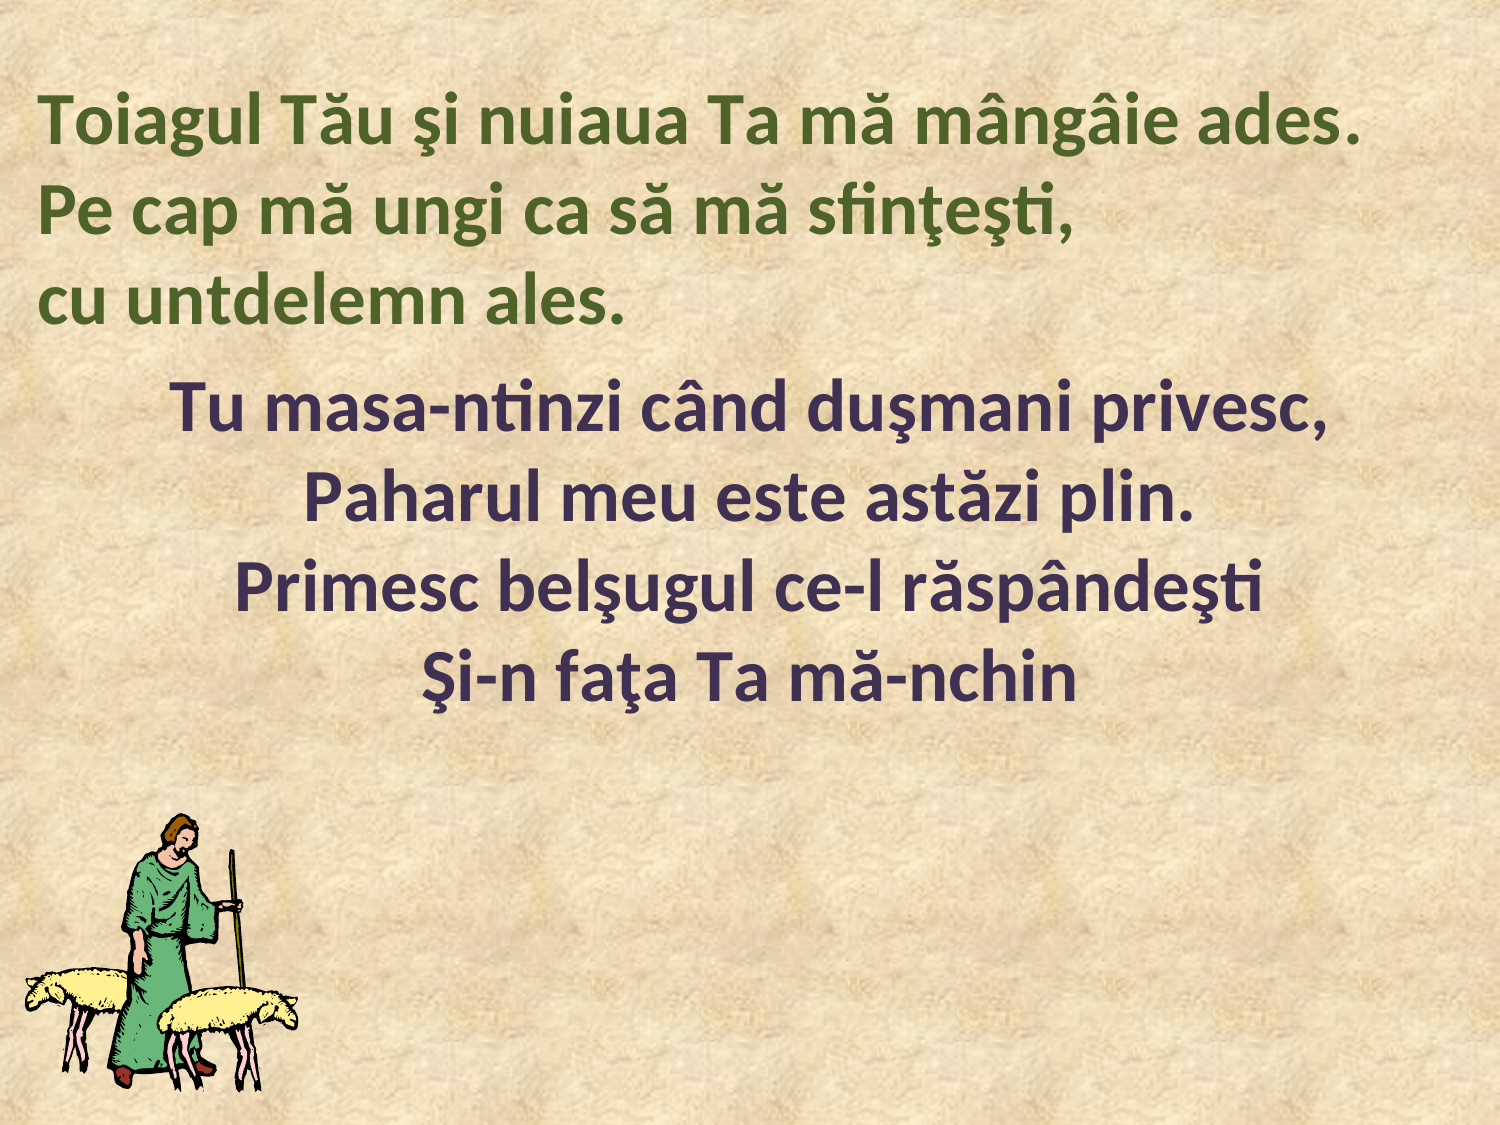

Toiagul Tău şi nuiaua Ta mă mângâie ades.
Pe cap mă ungi ca să mă sfinţeşti,
cu untdelemn ales.
Tu masa-ntinzi când duşmani privesc,
Paharul meu este astăzi plin.
Primesc belşugul ce-l răspândeşti
Şi-n faţa Ta mă-nchin